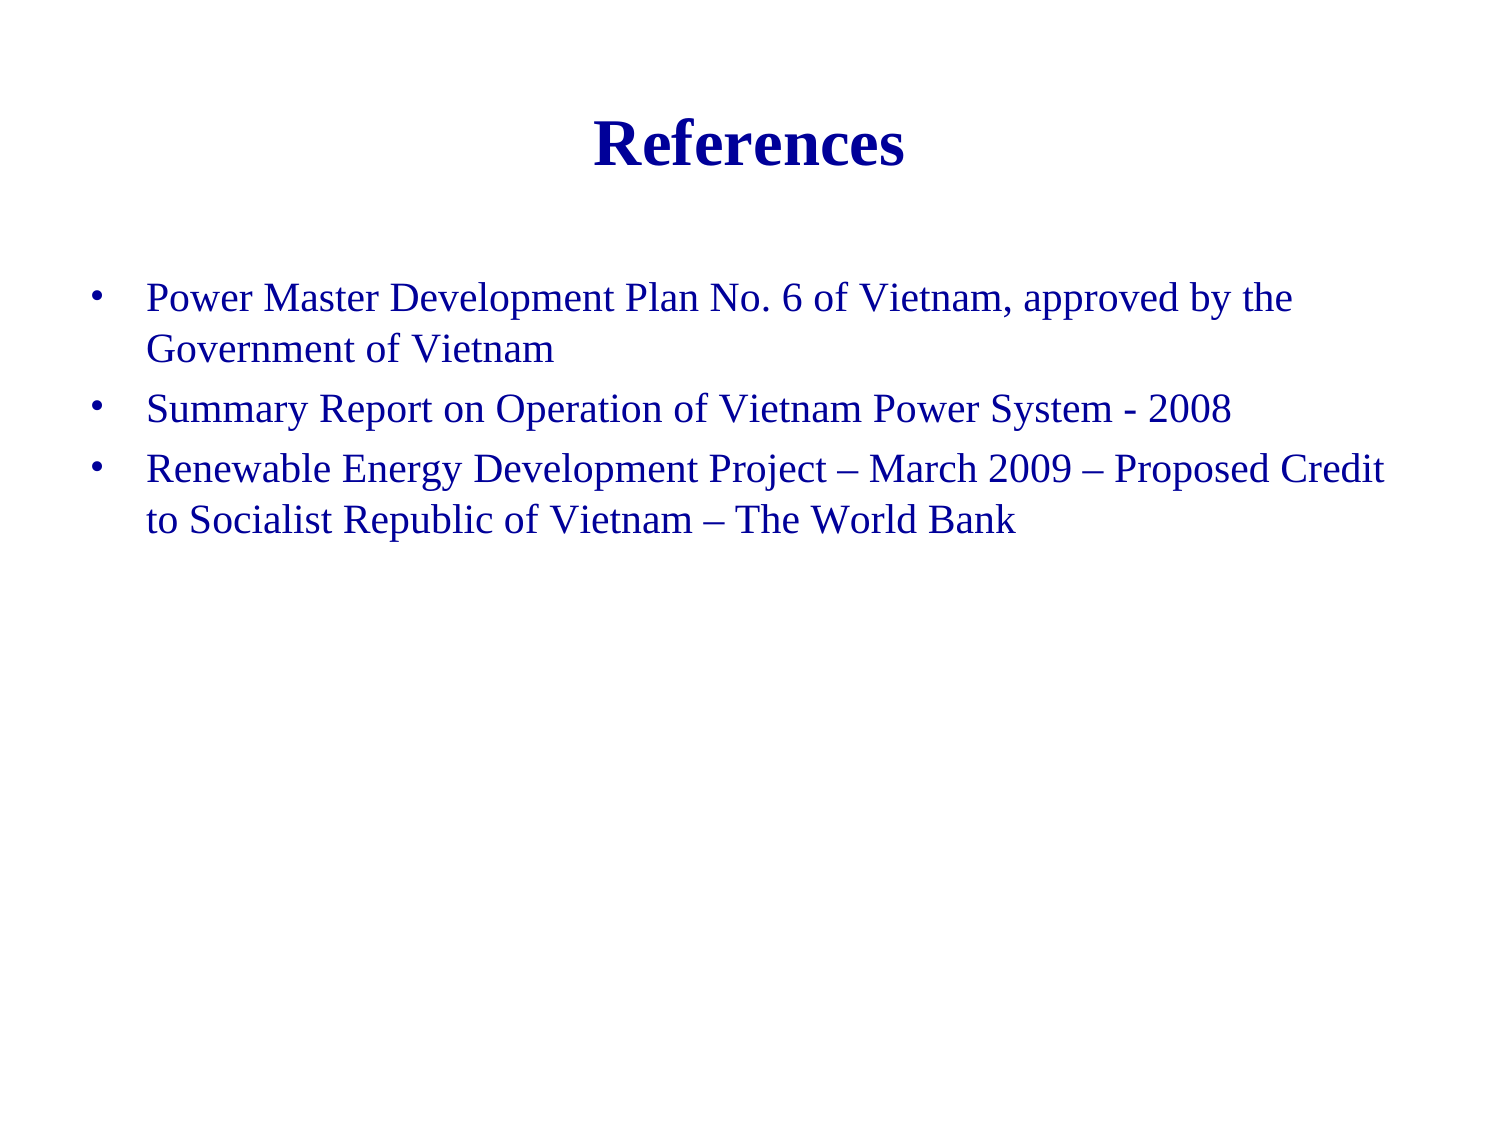

# References
Power Master Development Plan No. 6 of Vietnam, approved by the Government of Vietnam
Summary Report on Operation of Vietnam Power System - 2008
Renewable Energy Development Project – March 2009 – Proposed Credit to Socialist Republic of Vietnam – The World Bank